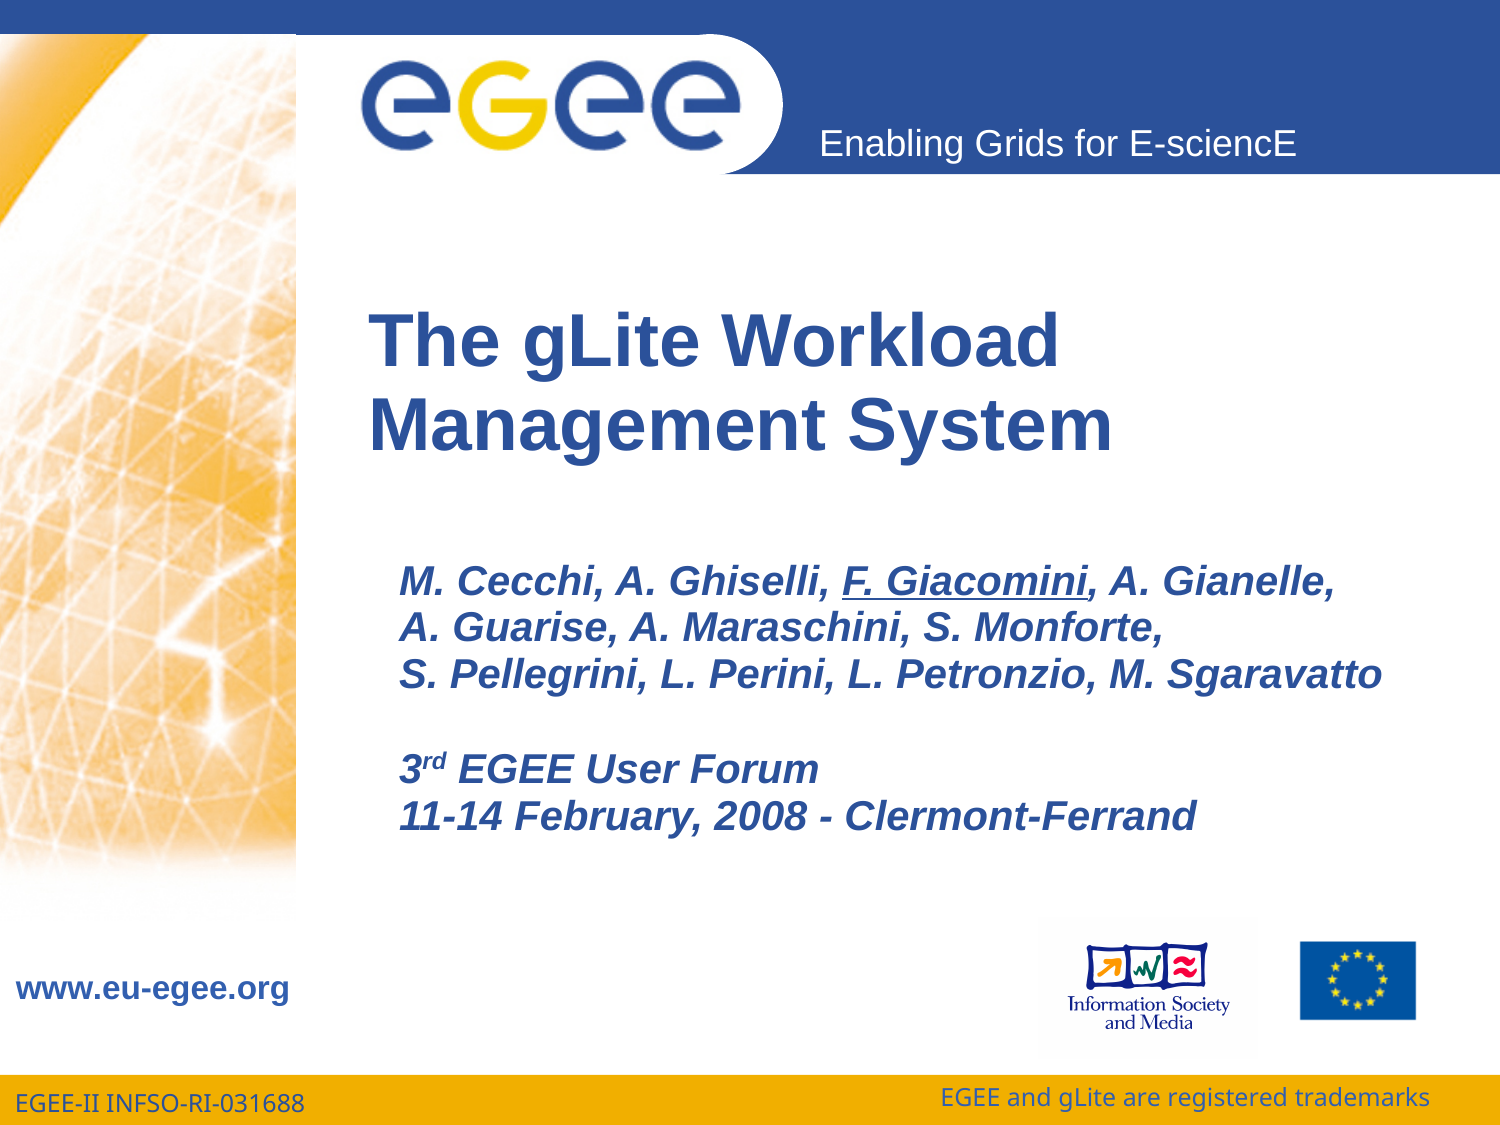

# The gLite Workload Management System
M. Cecchi, A. Ghiselli, F. Giacomini, A. Gianelle,
A. Guarise, A. Maraschini, S. Monforte,
S. Pellegrini, L. Perini, L. Petronzio, M. Sgaravatto
3rd EGEE User Forum
11-14 February, 2008 - Clermont-Ferrand